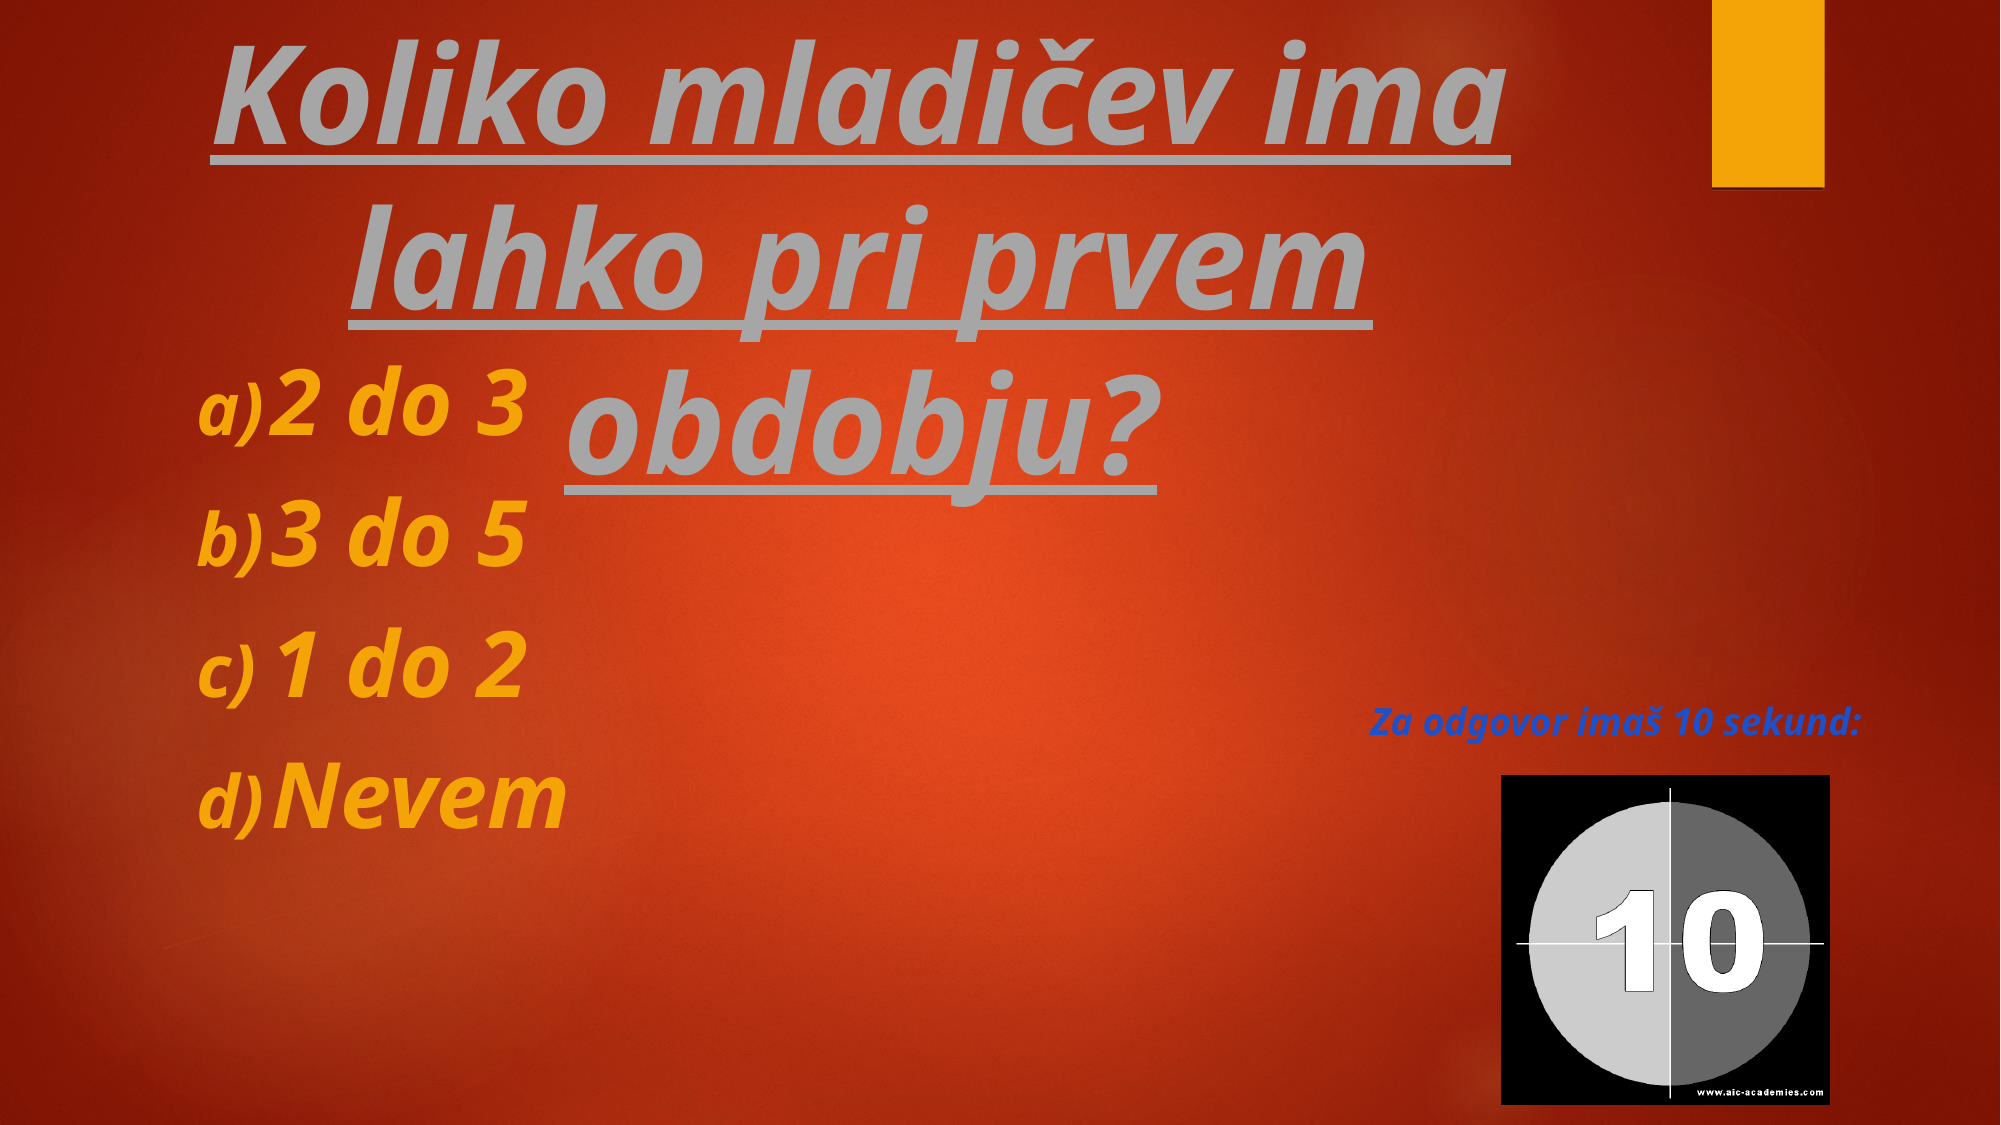

# Koliko mladičev ima lahko pri prvem obdobju?
2 do 3
3 do 5
1 do 2
Nevem
Za odgovor imaš 10 sekund: